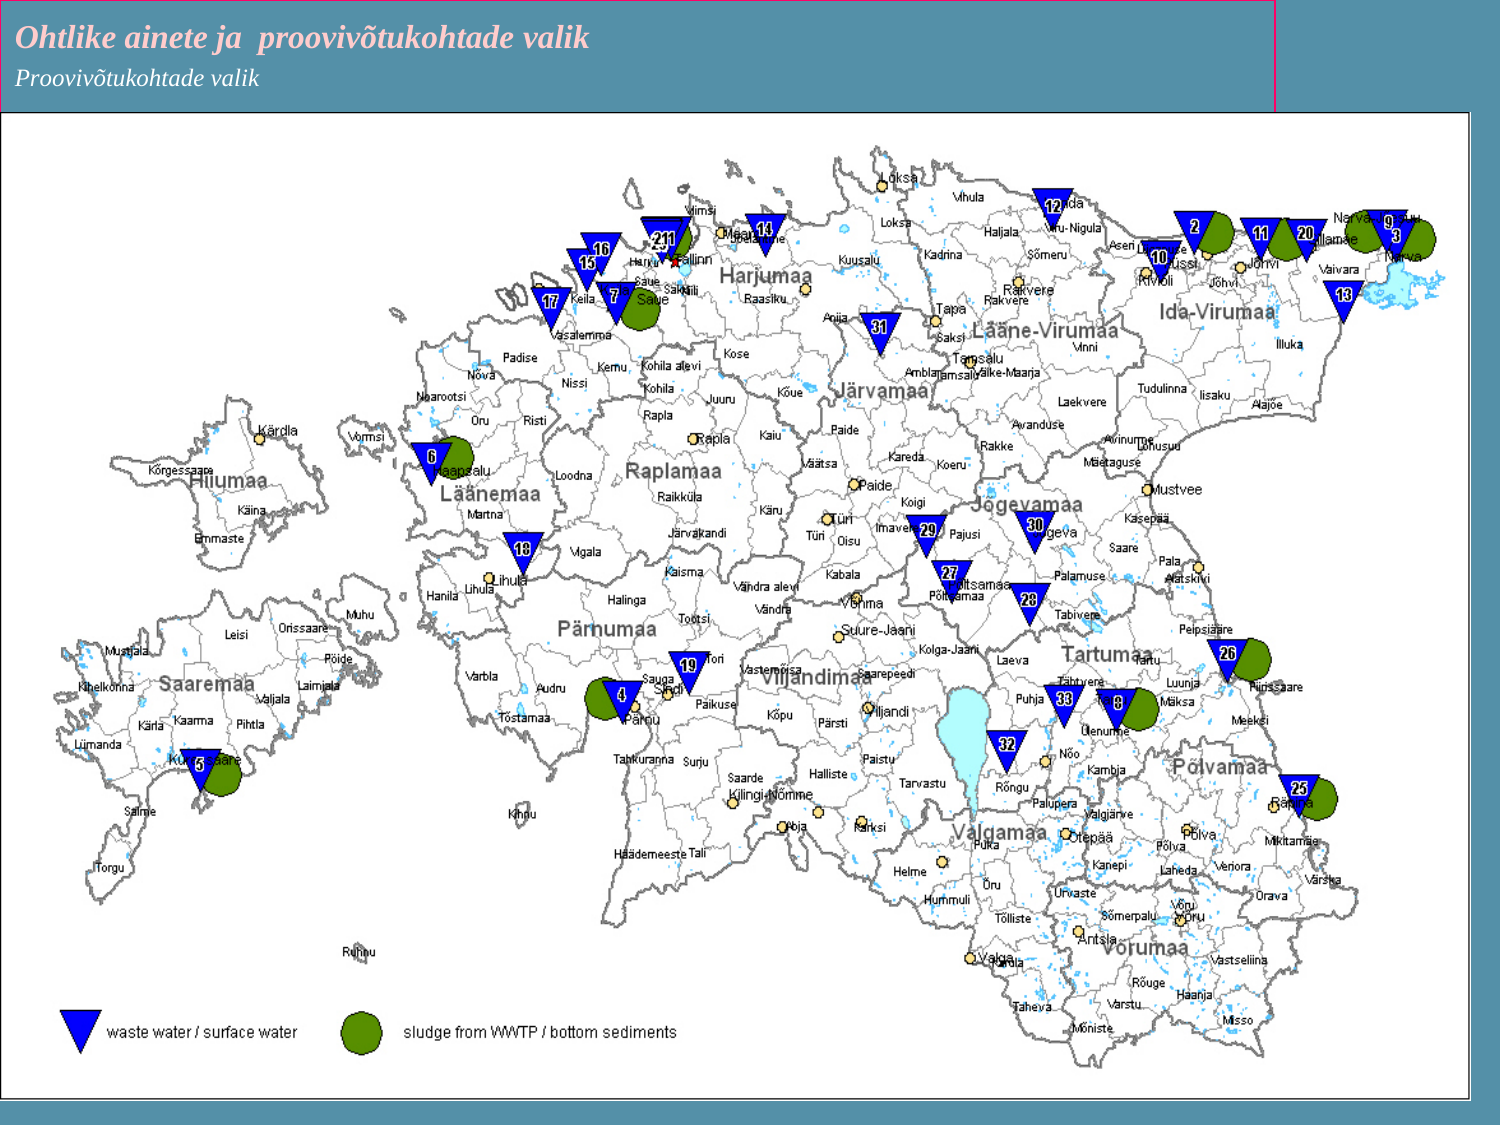

Ohtlike ainete ja proovivõtukohtade valik
Proovivõtukohtade valik